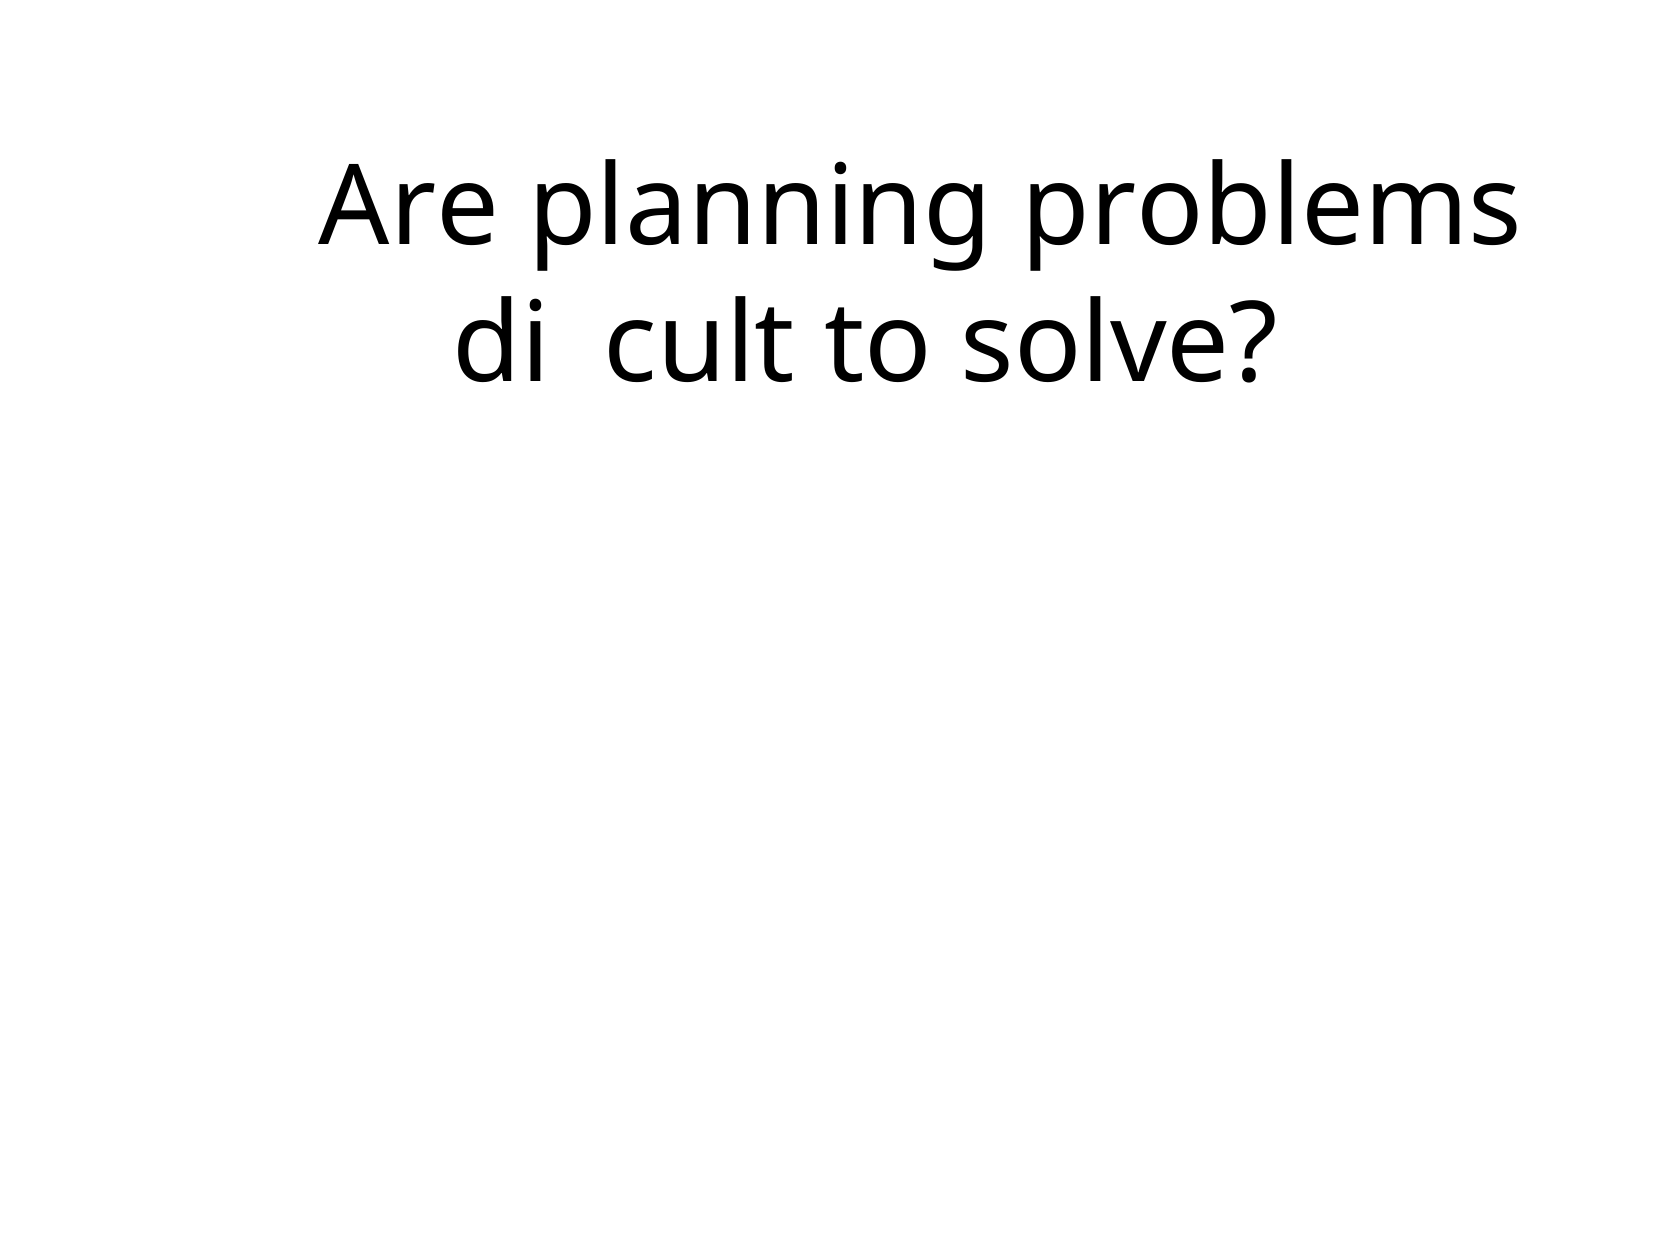

Are planning problems
di
cult to solve?